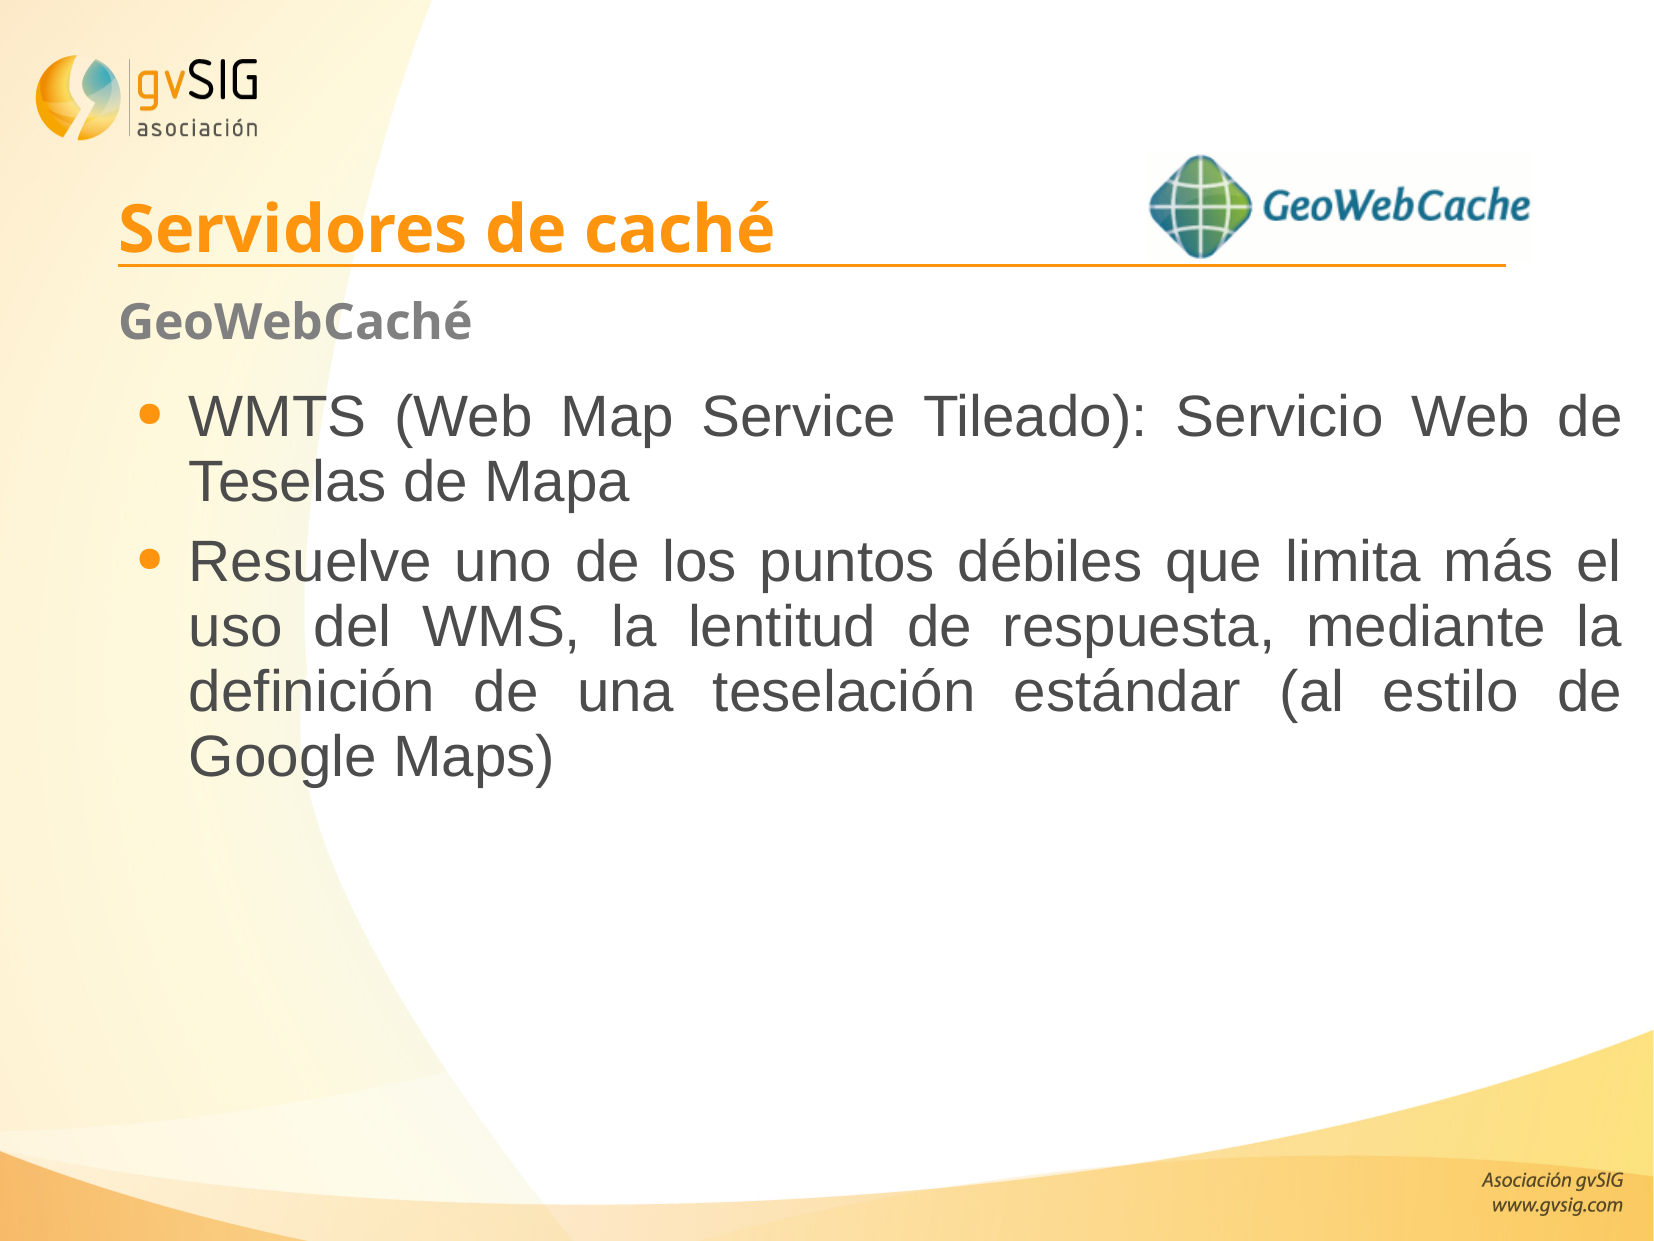

# Servidores de caché
GeoWebCaché
WMTS (Web Map Service Tileado): Servicio Web de Teselas de Mapa
Resuelve uno de los puntos débiles que limita más el uso del WMS, la lentitud de respuesta, mediante la definición de una teselación estándar (al estilo de Google Maps)